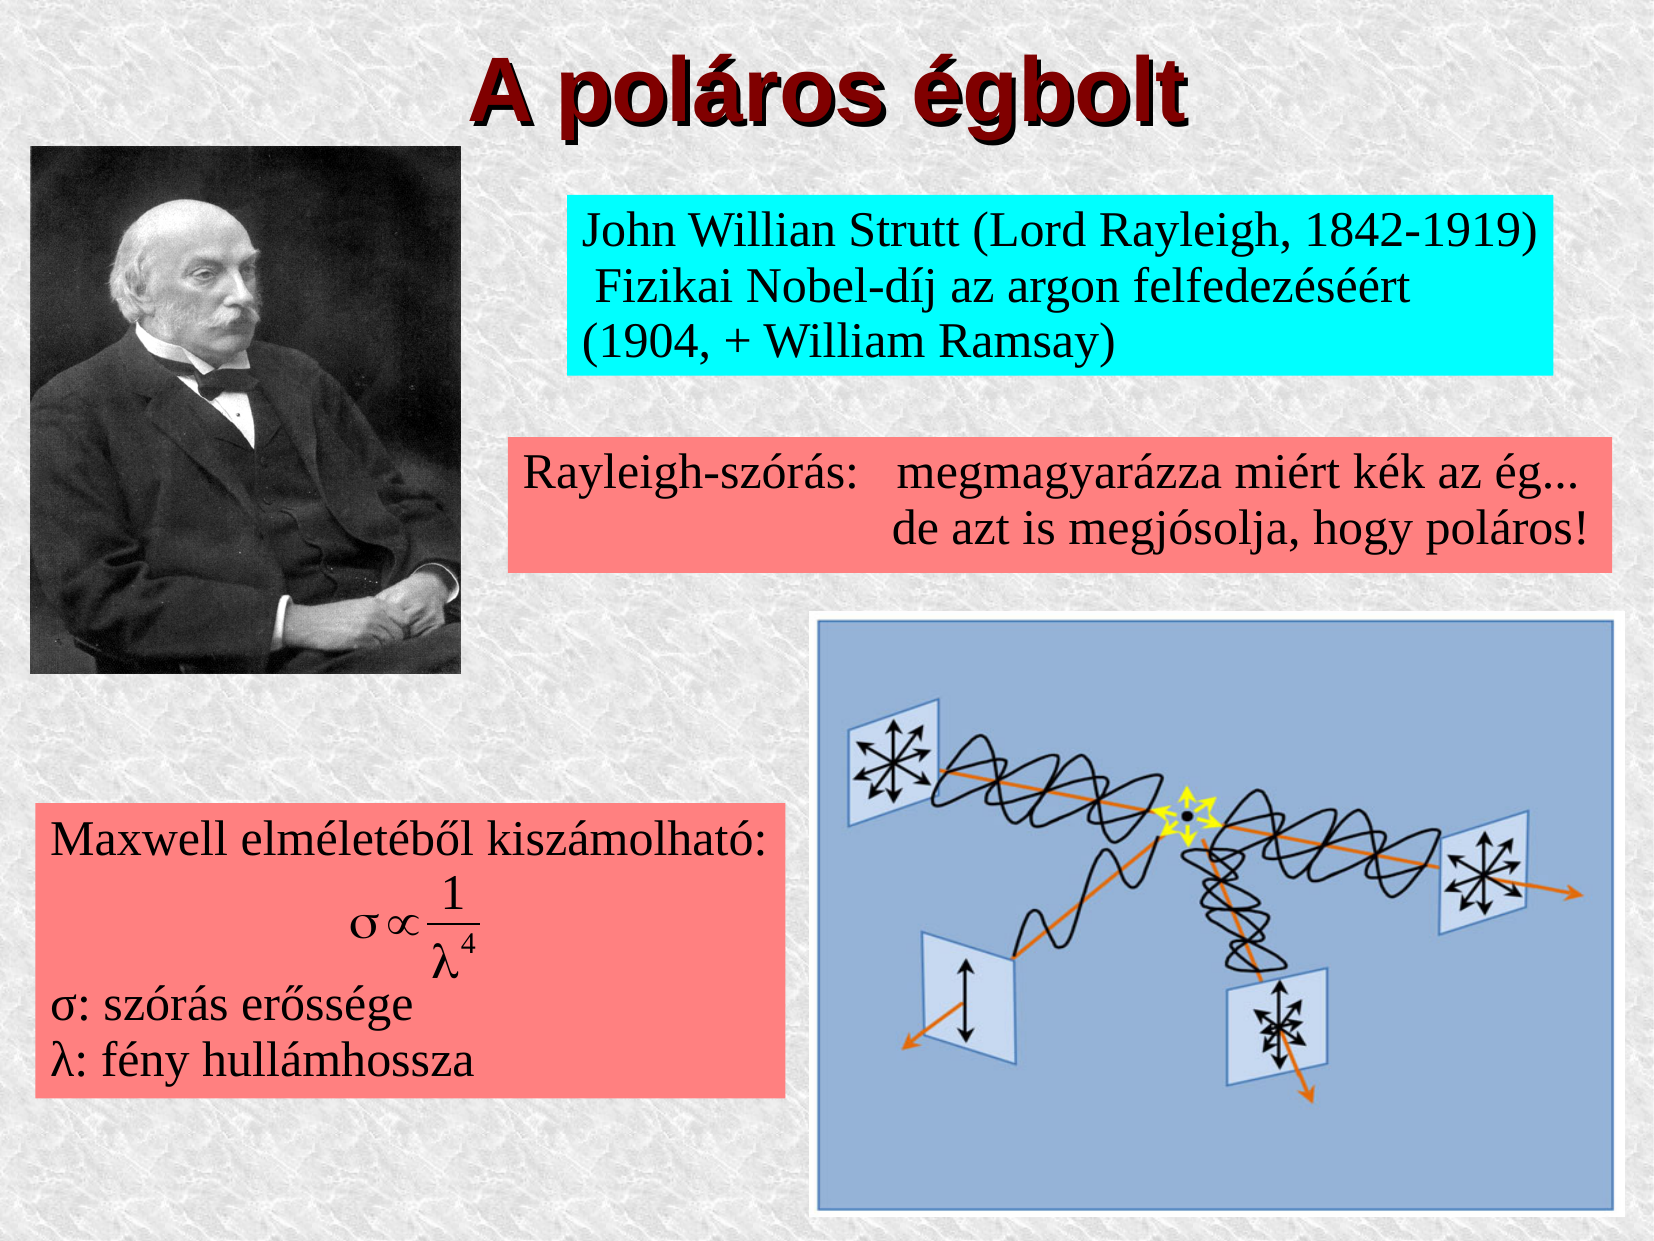

# A poláros égbolt
John Willian Strutt (Lord Rayleigh, 1842-1919)
 Fizikai Nobel-díj az argon felfedezéséért
(1904, + William Ramsay)
Rayleigh-szórás: megmagyarázza miért kék az ég...
					de azt is megjósolja, hogy poláros!
Maxwell elméletéből kiszámolható:
σ: szórás erőssége
λ: fény hullámhossza